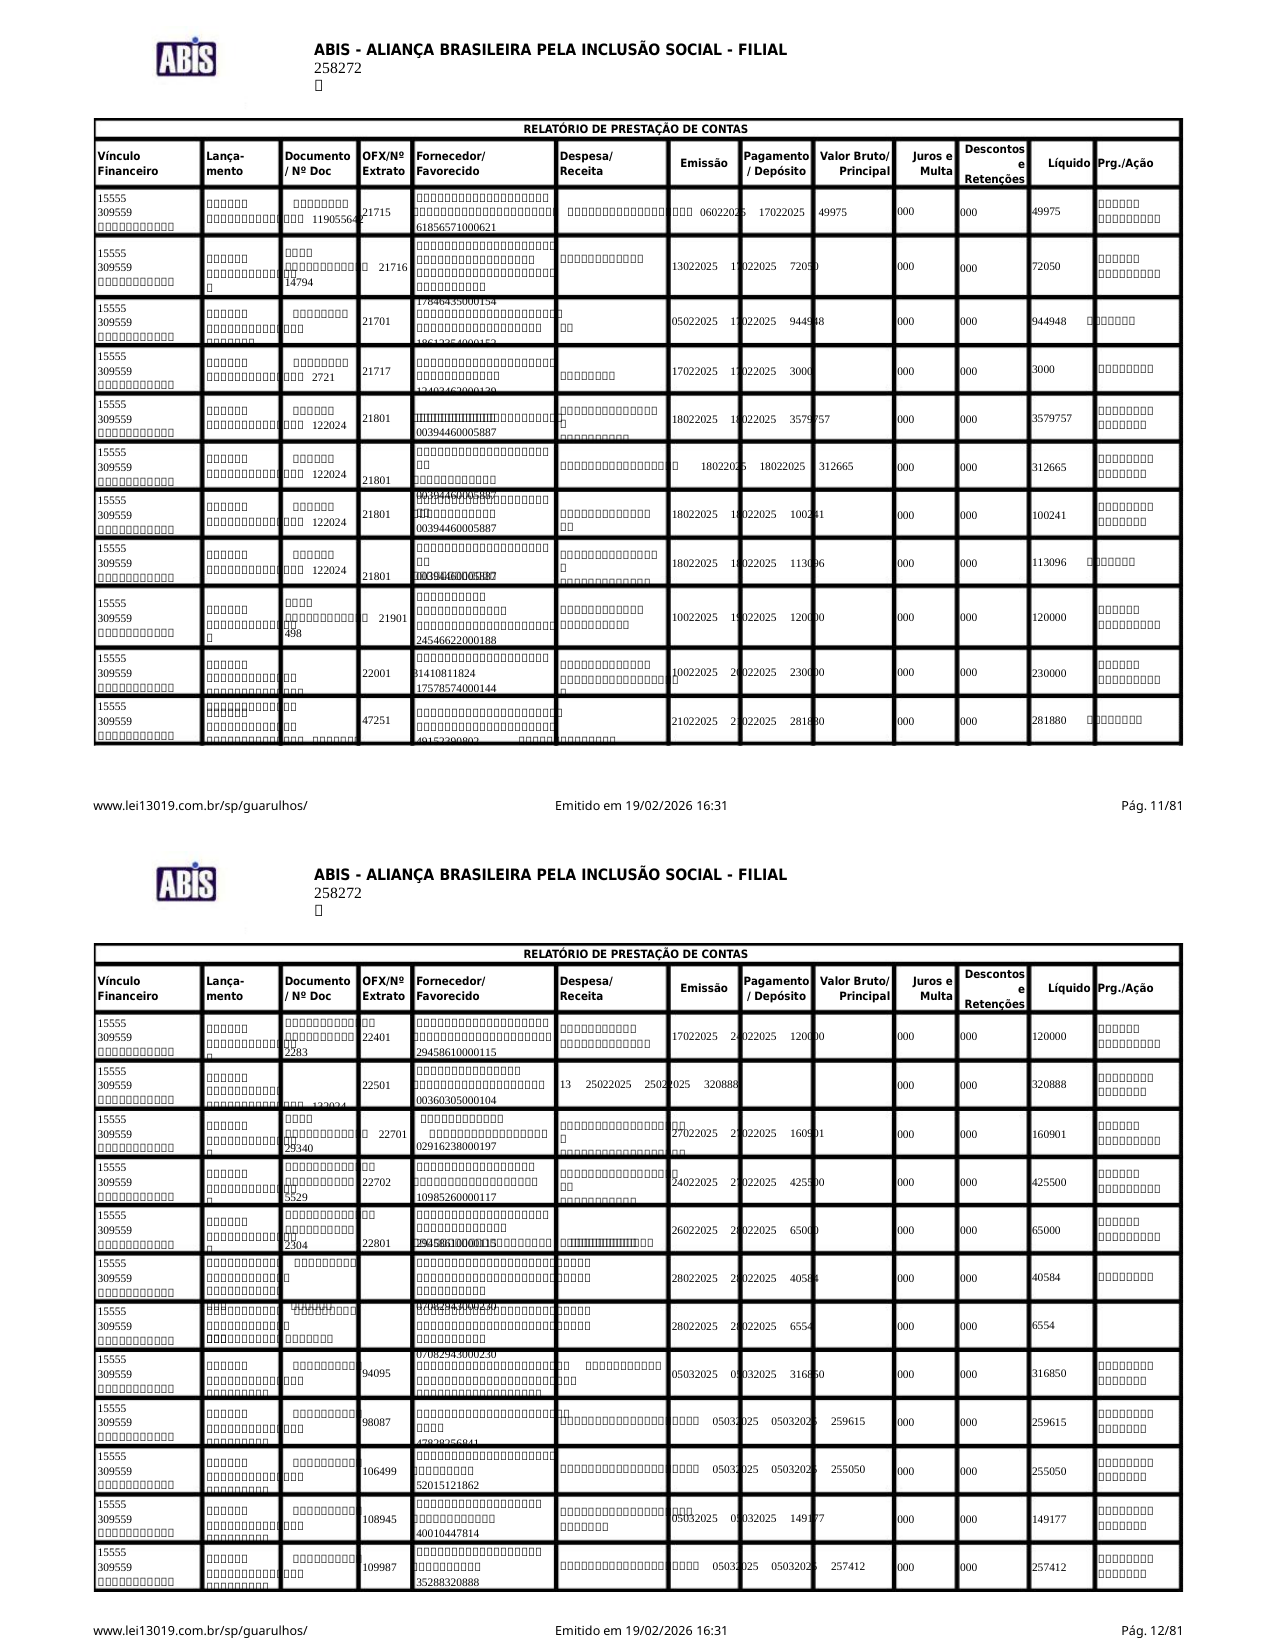

ABIS - ALIANÇA BRASILEIRA PELA INCLUSÃO SOCIAL - FILIAL


RELATÓRIO DE PRESTAÇÃO DE CONTAS
Descontos
e
Retenções
Vínculo
Financeiro
Lança-
mento
Documento
/ Nº Doc
OFX/Nº
Extrato
Fornecedor/
Favorecido
Despesa/
Receita
Pagamento
/ Depósito
Valor Bruto/
Principal
Juros e
Multa
Emissão
Líquido Prg./Ação




     

 
 












 






  


 




 
 
 



  
  
  












 




 
 
 








 
 




 








 

 
 


   




 
 


 

  
  





 
 
 


 









 







  








 

 
 




  
  







 
 
 
 

 
www.lei13019.com.br/sp/guarulhos/
Emitido em 19/02/2026 16:31
Pág. 11/81
ABIS - ALIANÇA BRASILEIRA PELA INCLUSÃO SOCIAL - FILIAL


RELATÓRIO DE PRESTAÇÃO DE CONTAS
Descontos
e
Retenções
Vínculo
Financeiro
Lança-
mento
Documento
/ Nº Doc
OFX/Nº
Extrato
Fornecedor/
Favorecido
Despesa/
Receita
Pagamento
/ Depósito
Valor Bruto/
Principal
Juros e
Multa
Emissão
Líquido Prg./Ação







 







  





























 

 
 


   







 
  







  
  
  
  
  
  








 













 
  









 
 
 

 






 
 

 







 
 
 
 












 
 




   




 

 
 


   






 

 
 


  




 

 
 


   
www.lei13019.com.br/sp/guarulhos/
Emitido em 19/02/2026 16:31
Pág. 12/81